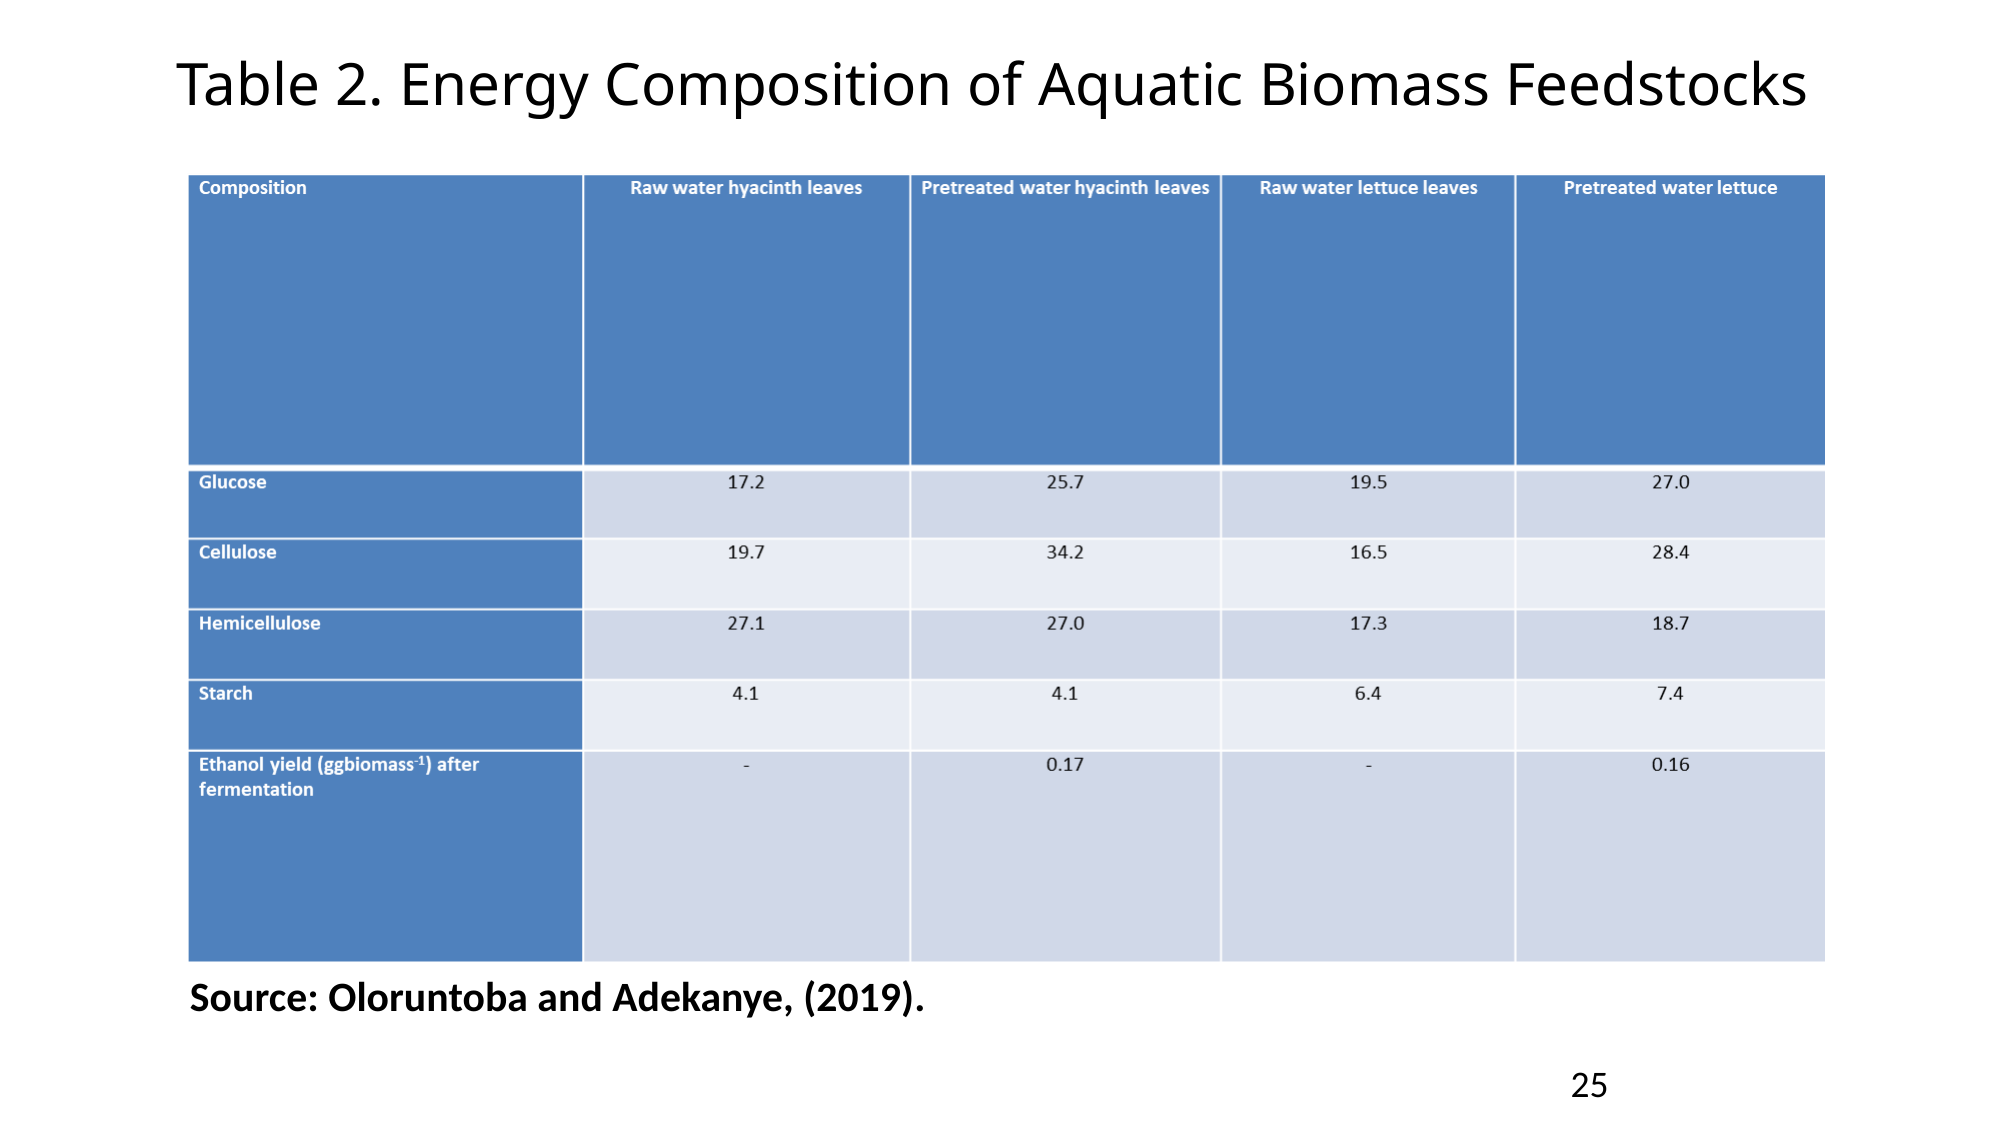

# Table 2. Energy Composition of Aquatic Biomass Feedstocks
Source: Oloruntoba and Adekanye, (2019).